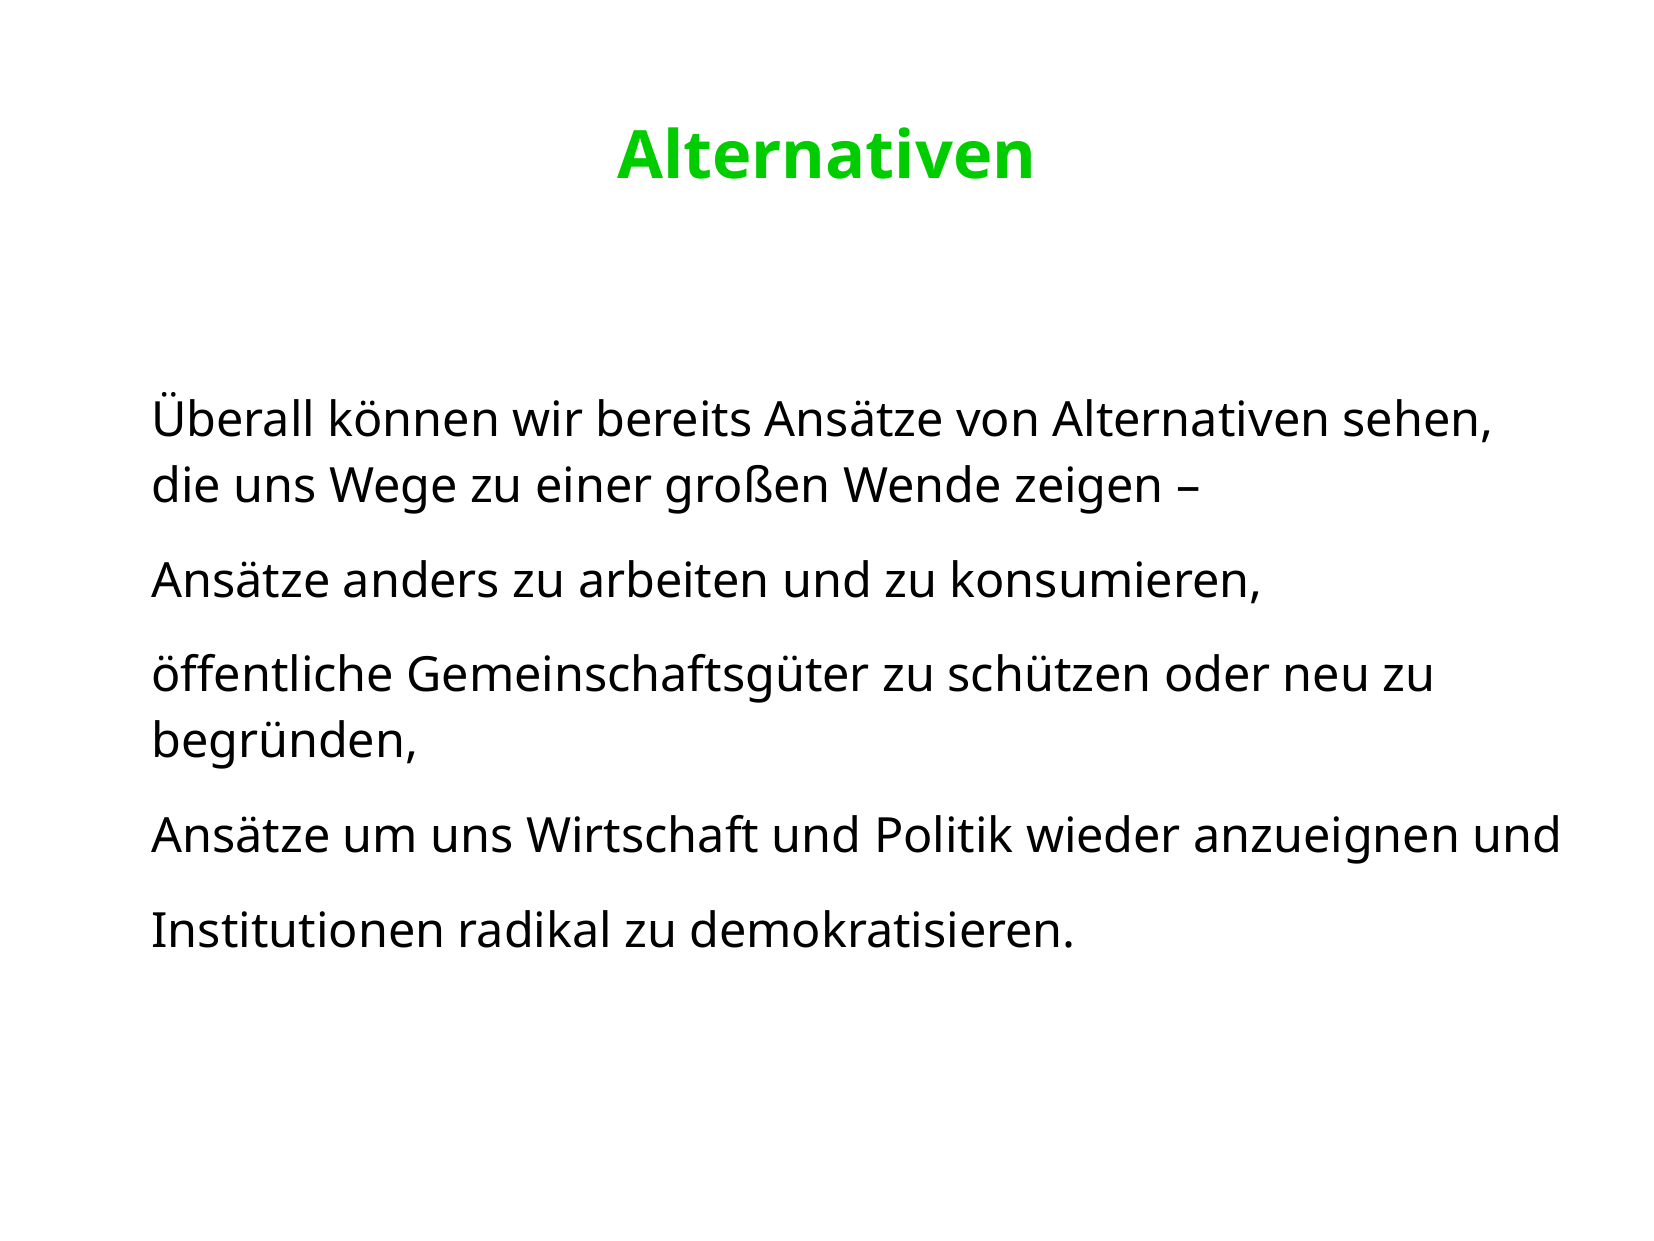

# Alternativen
Überall können wir bereits Ansätze von Alternativen sehen, die uns Wege zu einer großen Wende zeigen –
Ansätze anders zu arbeiten und zu konsumieren,
öffentliche Gemeinschaftsgüter zu schützen oder neu zu begründen,
Ansätze um uns Wirtschaft und Politik wieder anzueignen und
Institutionen radikal zu demokratisieren.